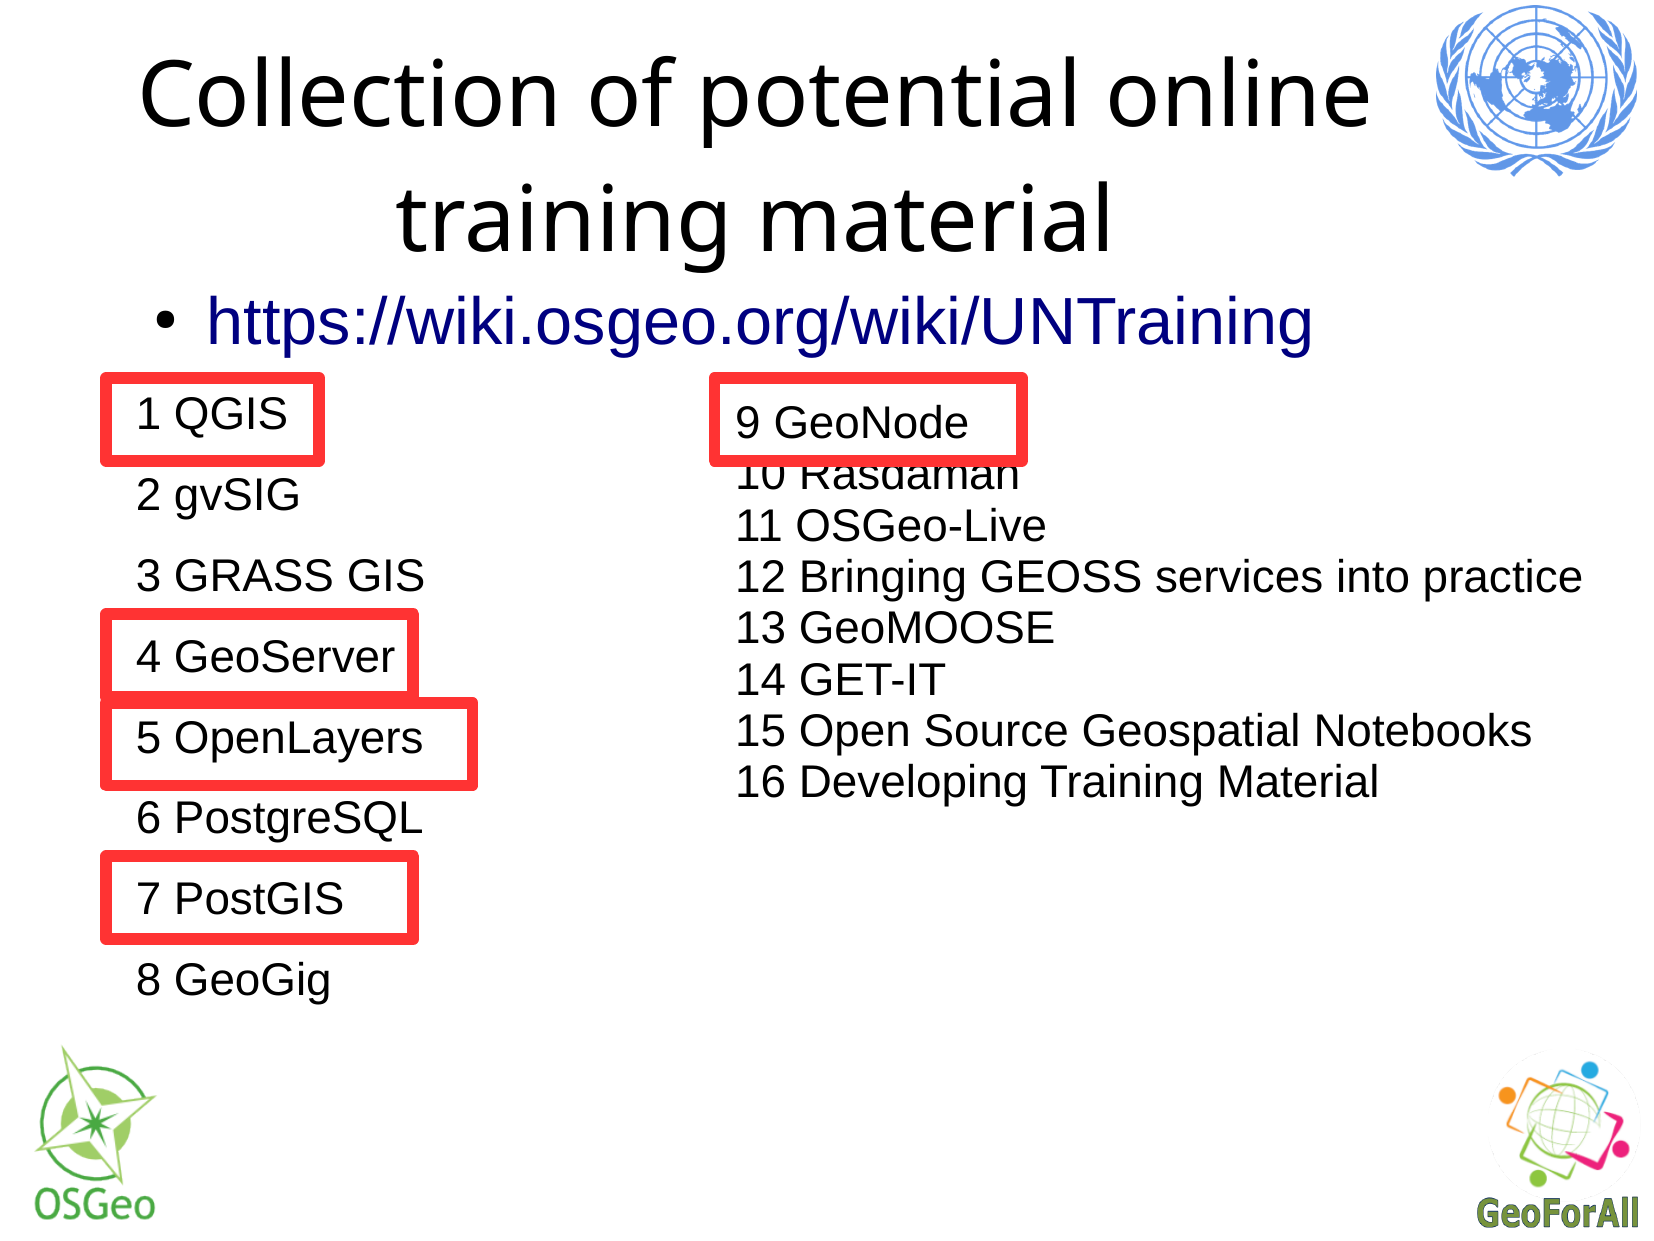

# Collection of potential online training material
https://wiki.osgeo.org/wiki/UNTraining
1 QGIS
2 gvSIG
3 GRASS GIS
4 GeoServer
5 OpenLayers
6 PostgreSQL
7 PostGIS
8 GeoGig
9 GeoNode
10 Rasdaman
11 OSGeo-Live
12 Bringing GEOSS services into practice
13 GeoMOOSE
14 GET-IT
15 Open Source Geospatial Notebooks
16 Developing Training Material